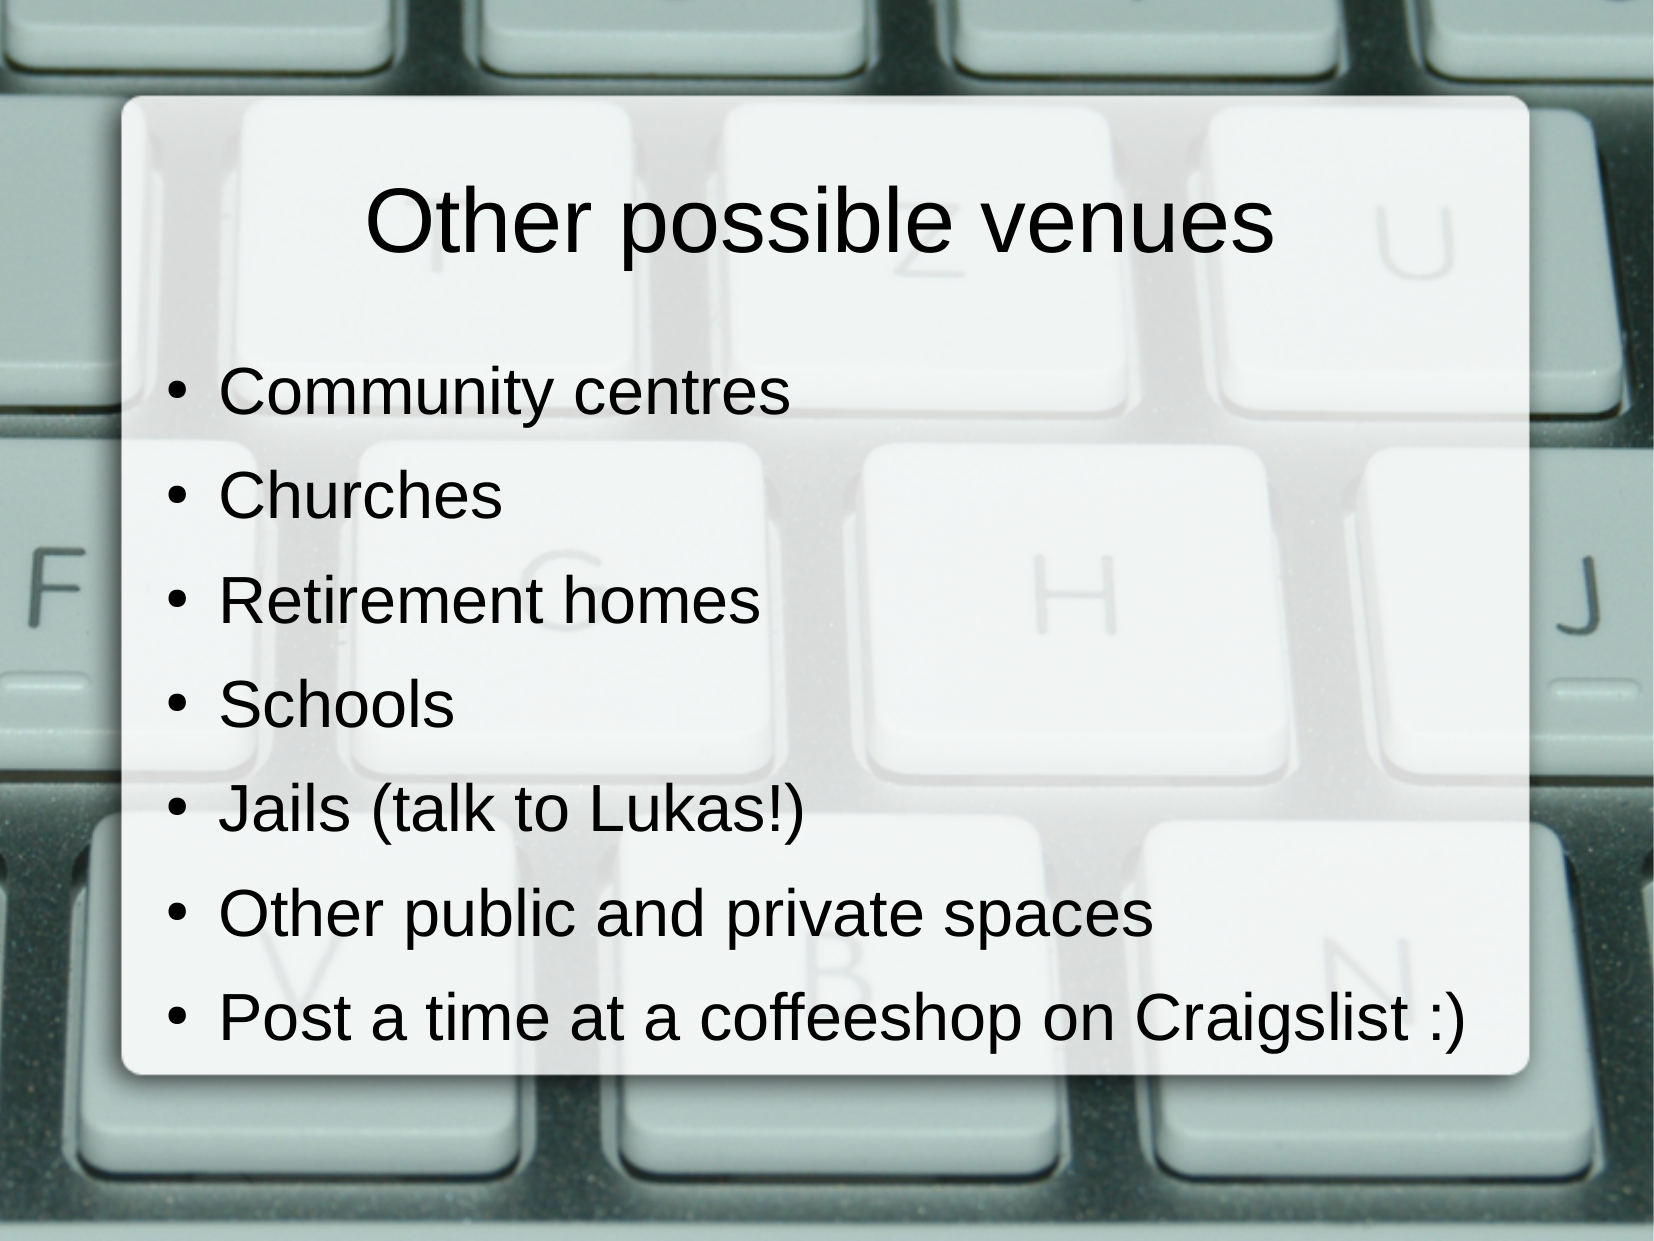

# Other possible venues
Community centres
Churches
Retirement homes
Schools
Jails (talk to Lukas!)
Other public and private spaces
Post a time at a coffeeshop on Craigslist :)